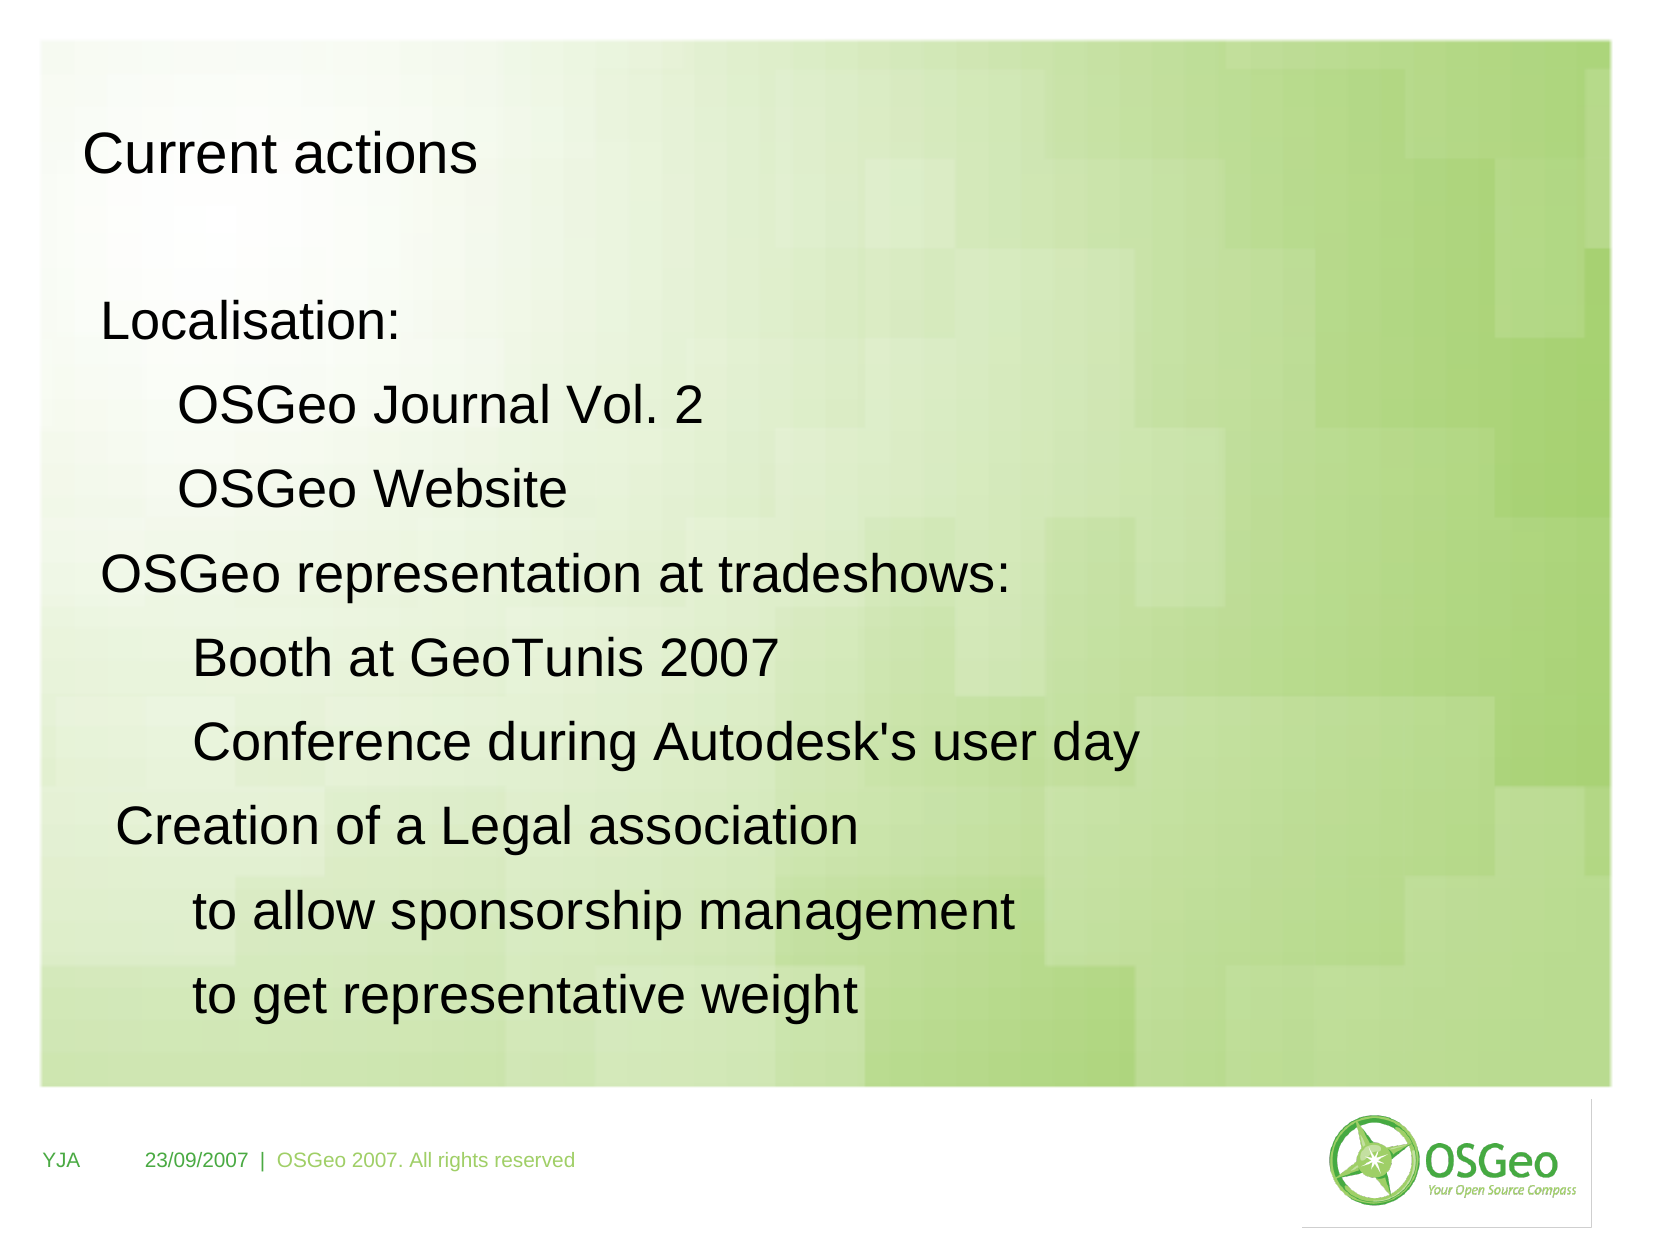

# Current actions
Localisation:
OSGeo Journal Vol. 2
OSGeo Website
OSGeo representation at tradeshows:
 Booth at GeoTunis 2007
 Conference during Autodesk's user day
 Creation of a Legal association
 to allow sponsorship management
 to get representative weight